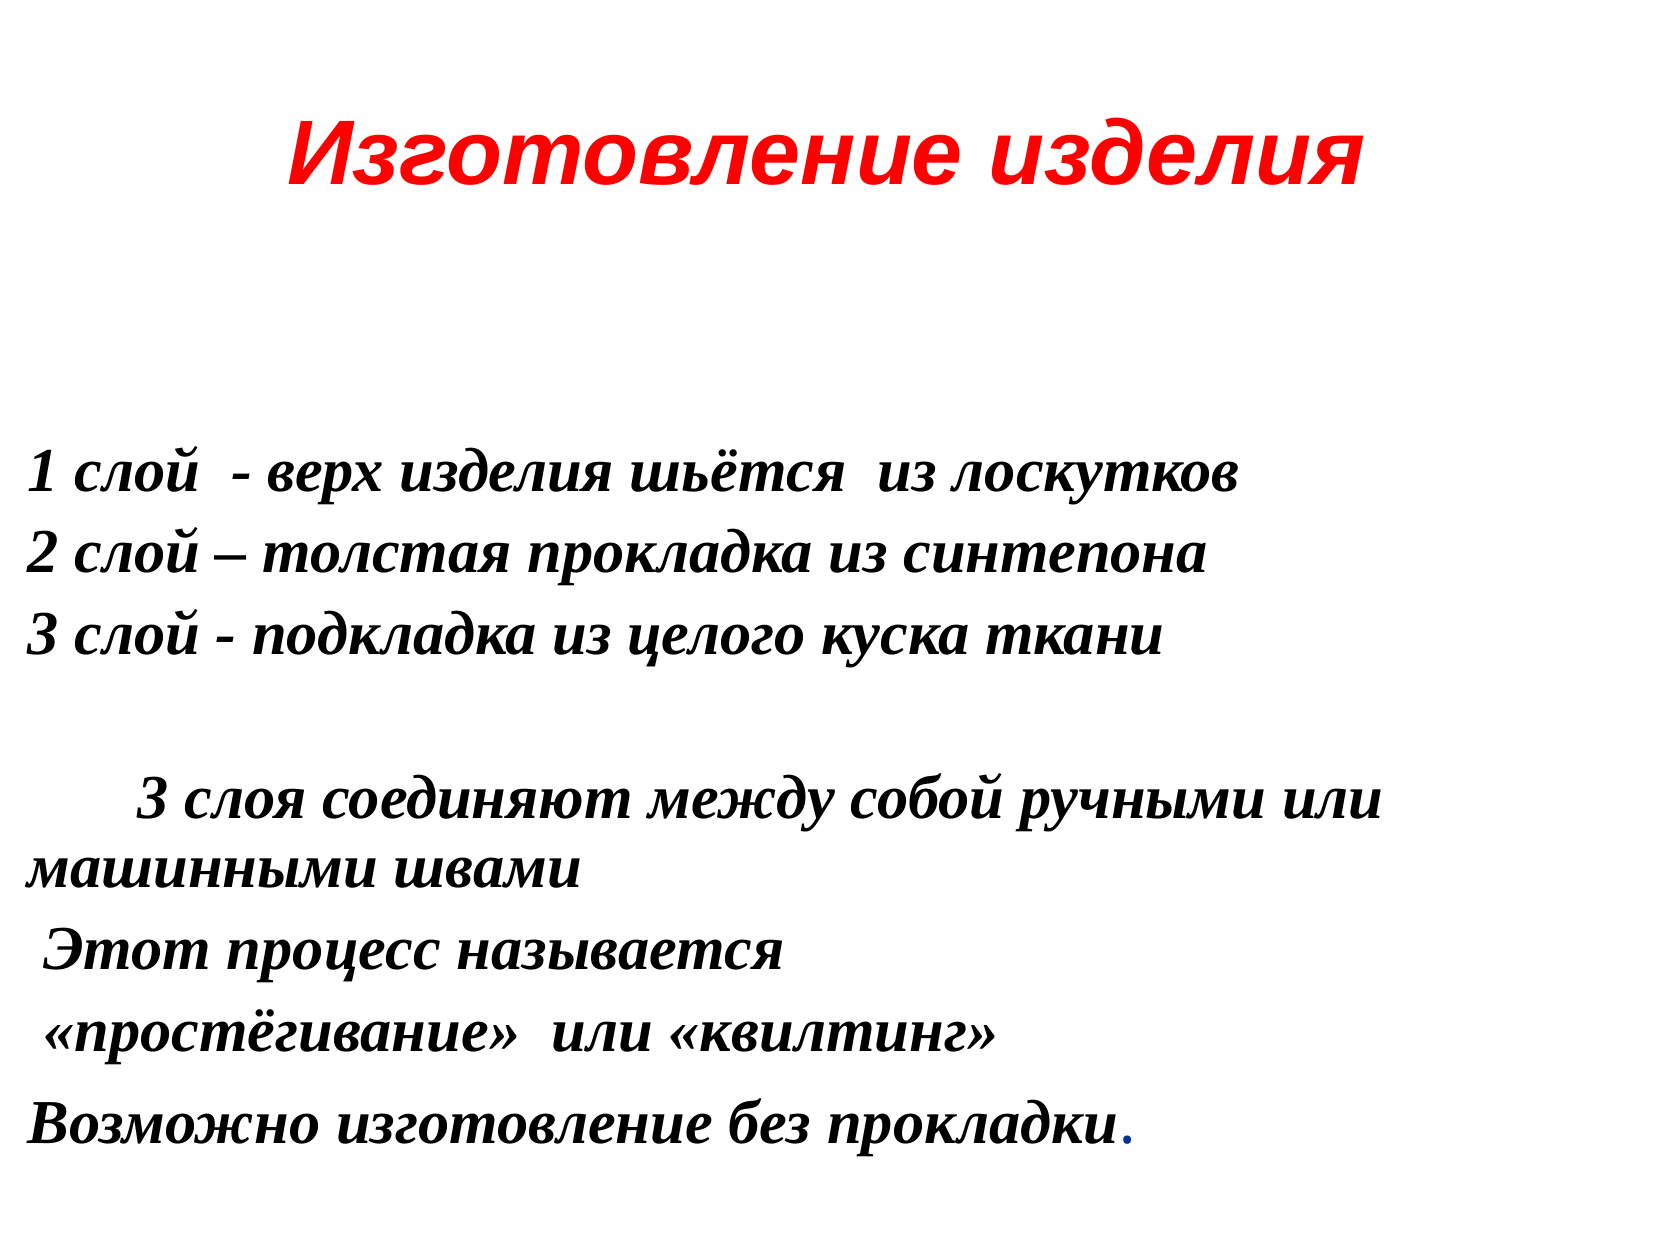

# Изготовление изделия
1 слой - верх изделия шьётся из лоскутков
2 слой – толстая прокладка из синтепона
3 слой - подкладка из целого куска ткани
 3 слоя соединяют между собой ручными или машинными швами
 Этот процесс называется
 «простёгивание» или «квилтинг»
Возможно изготовление без прокладки.